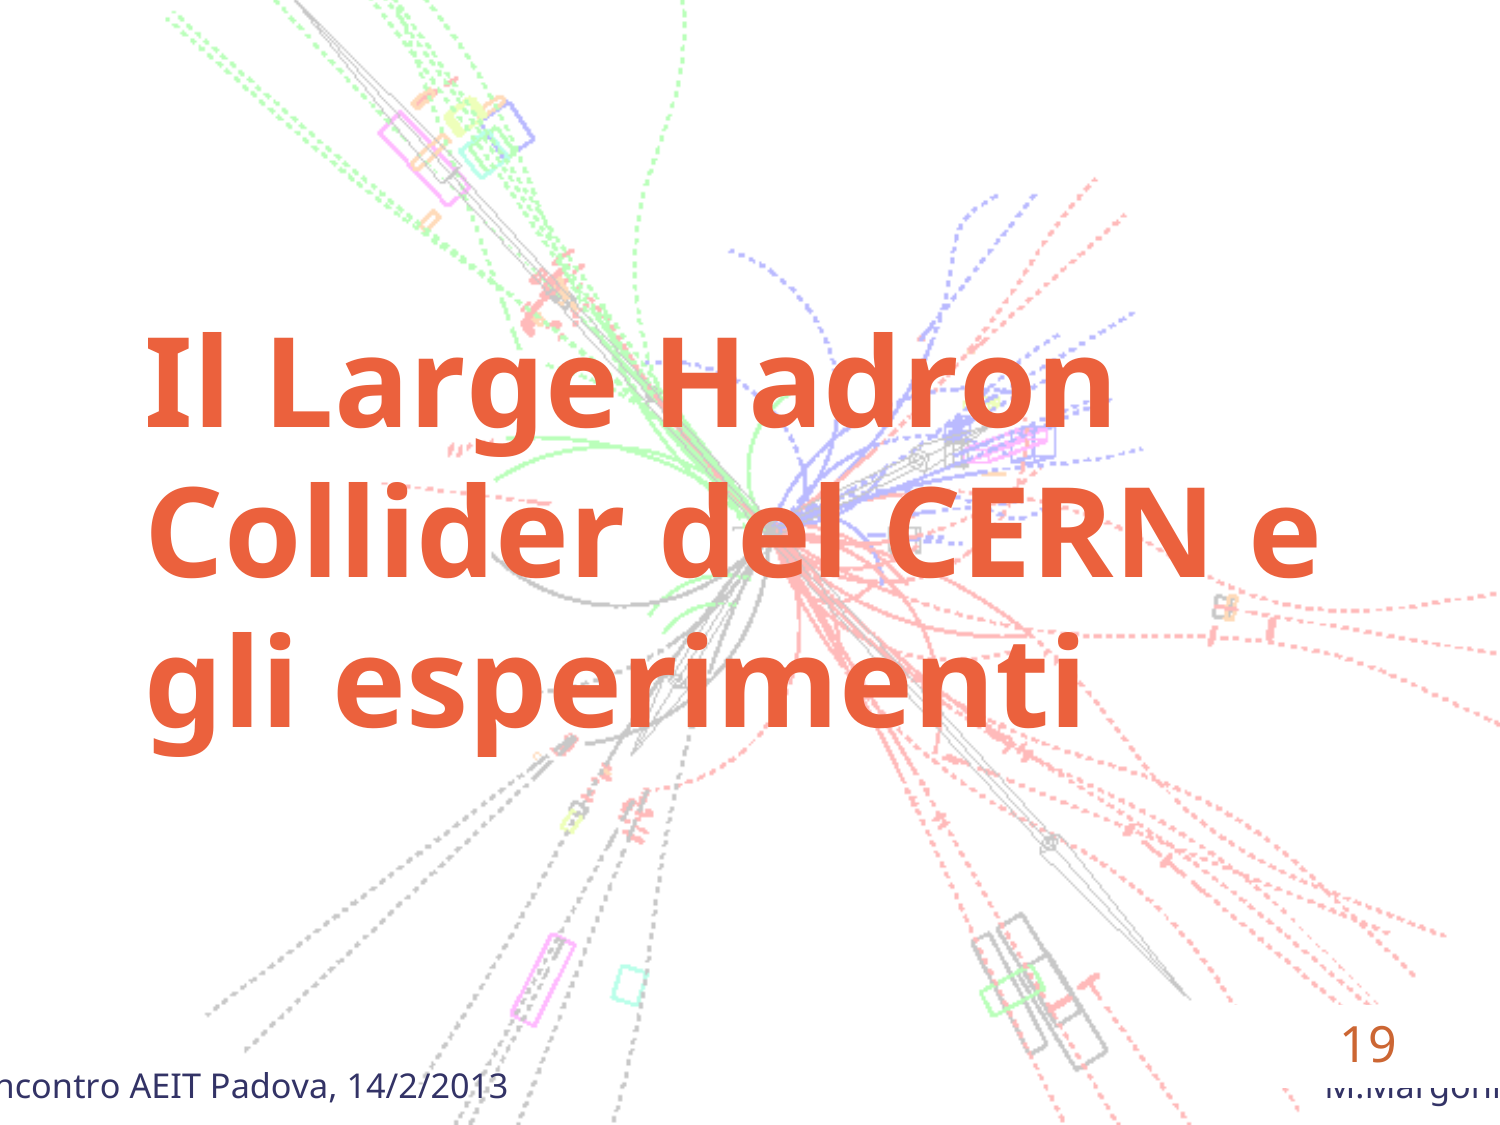

Il Large Hadron Collider del CERN e gli esperimenti